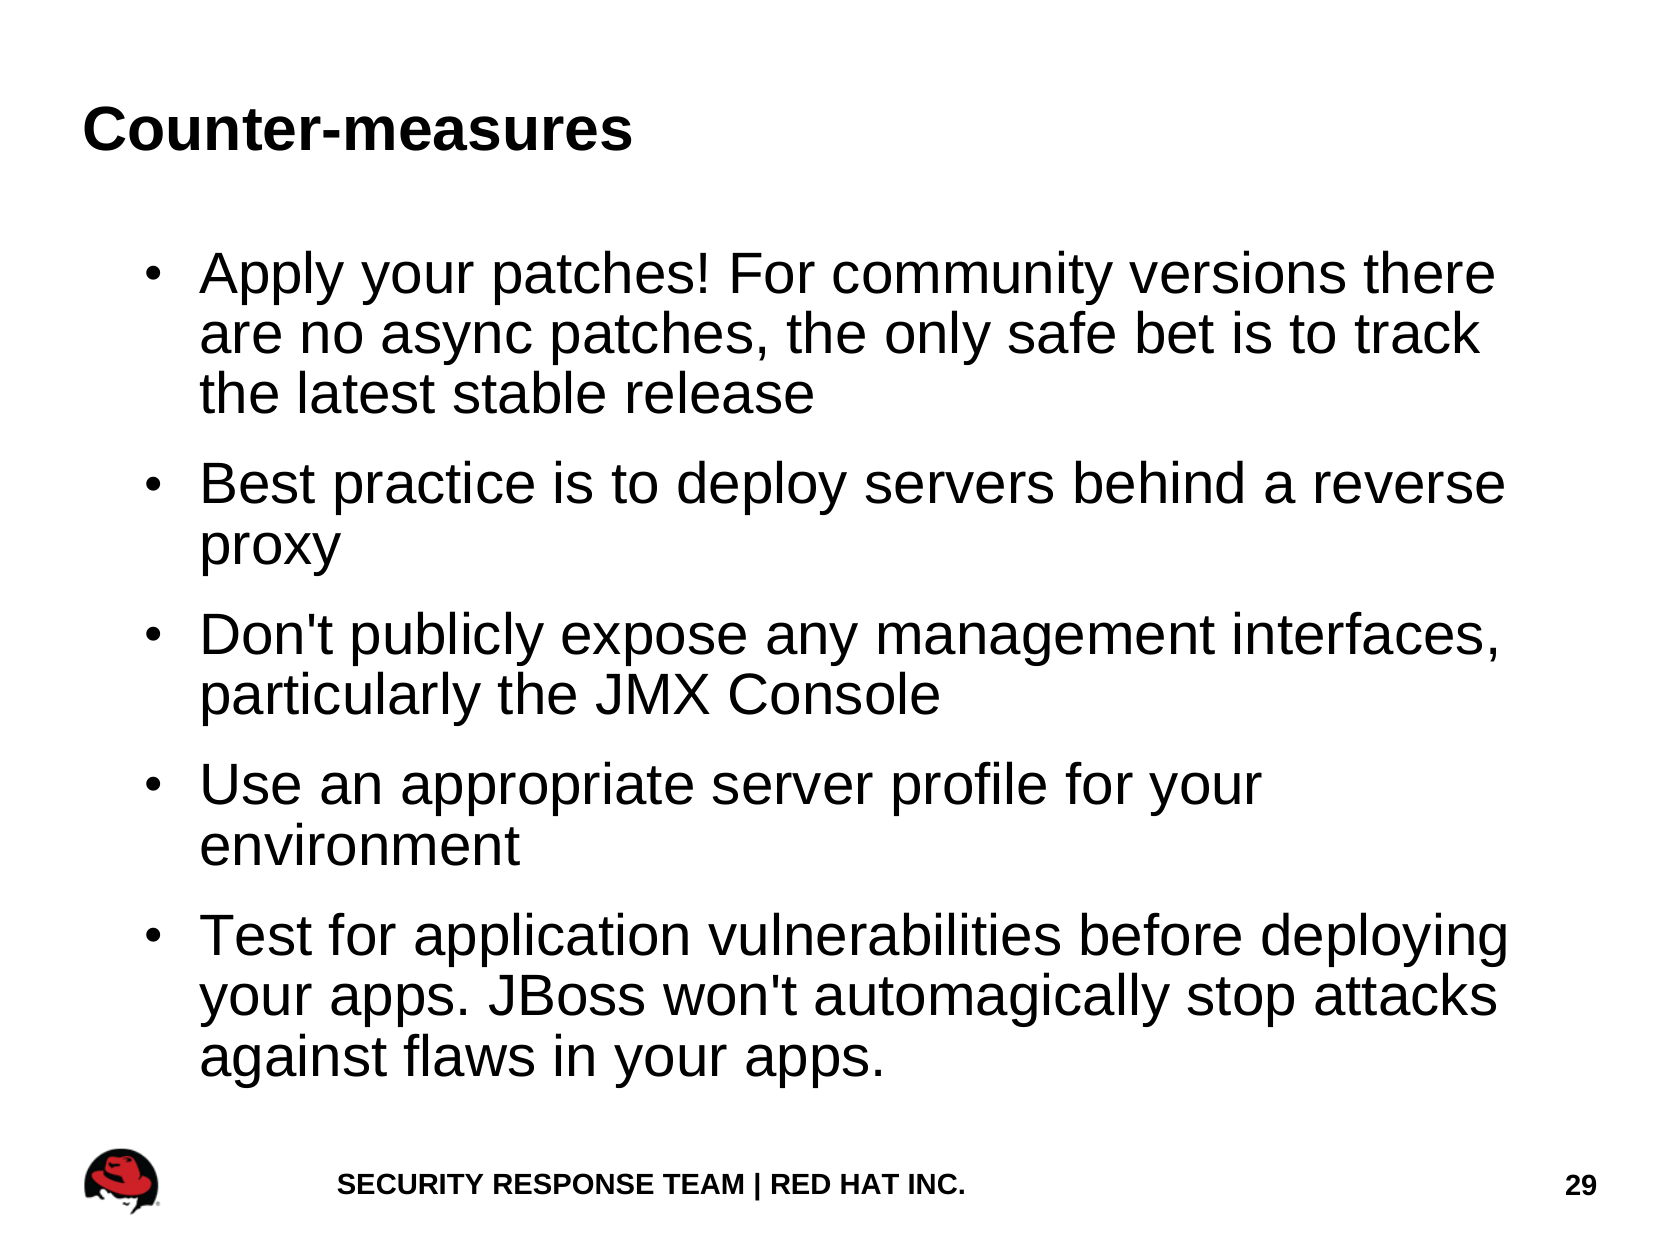

# Counter-measures
Apply your patches! For community versions there are no async patches, the only safe bet is to track the latest stable release
Best practice is to deploy servers behind a reverse proxy
Don't publicly expose any management interfaces, particularly the JMX Console
Use an appropriate server profile for your environment
Test for application vulnerabilities before deploying your apps. JBoss won't automagically stop attacks against flaws in your apps.